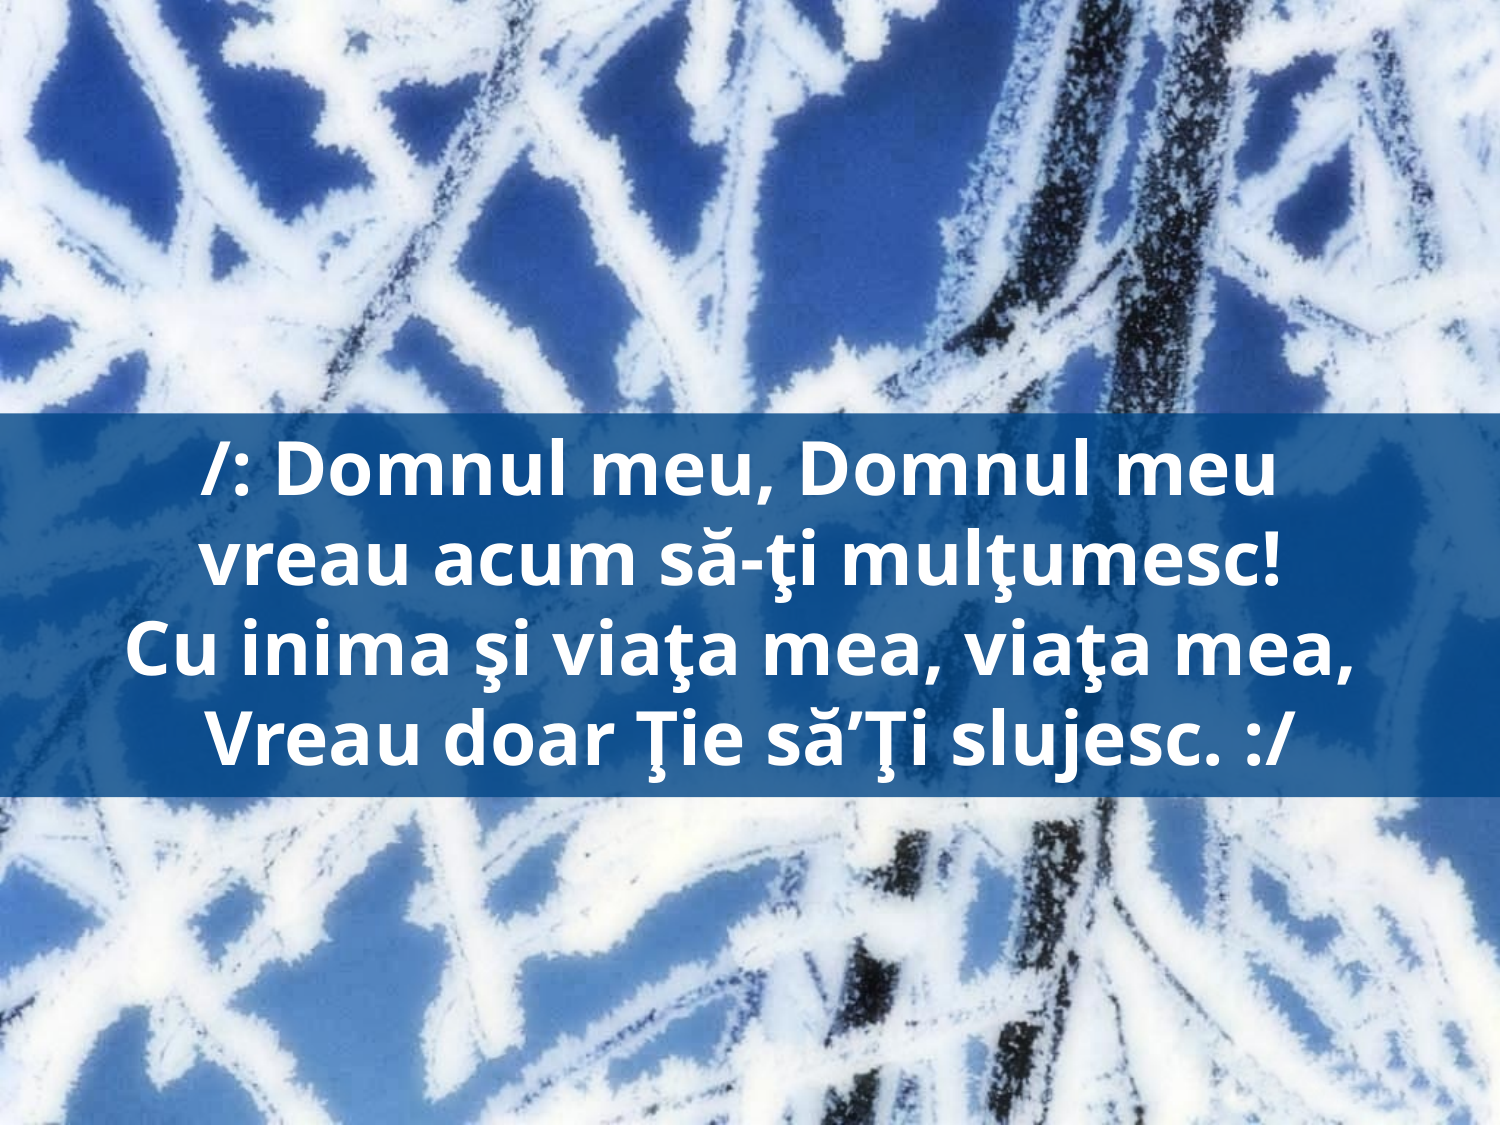

# /: Domnul meu, Domnul meu vreau acum să-ţi mulţumesc! Cu inima şi viaţa mea, viaţa mea, Vreau doar Ţie să’Ţi slujesc. :/